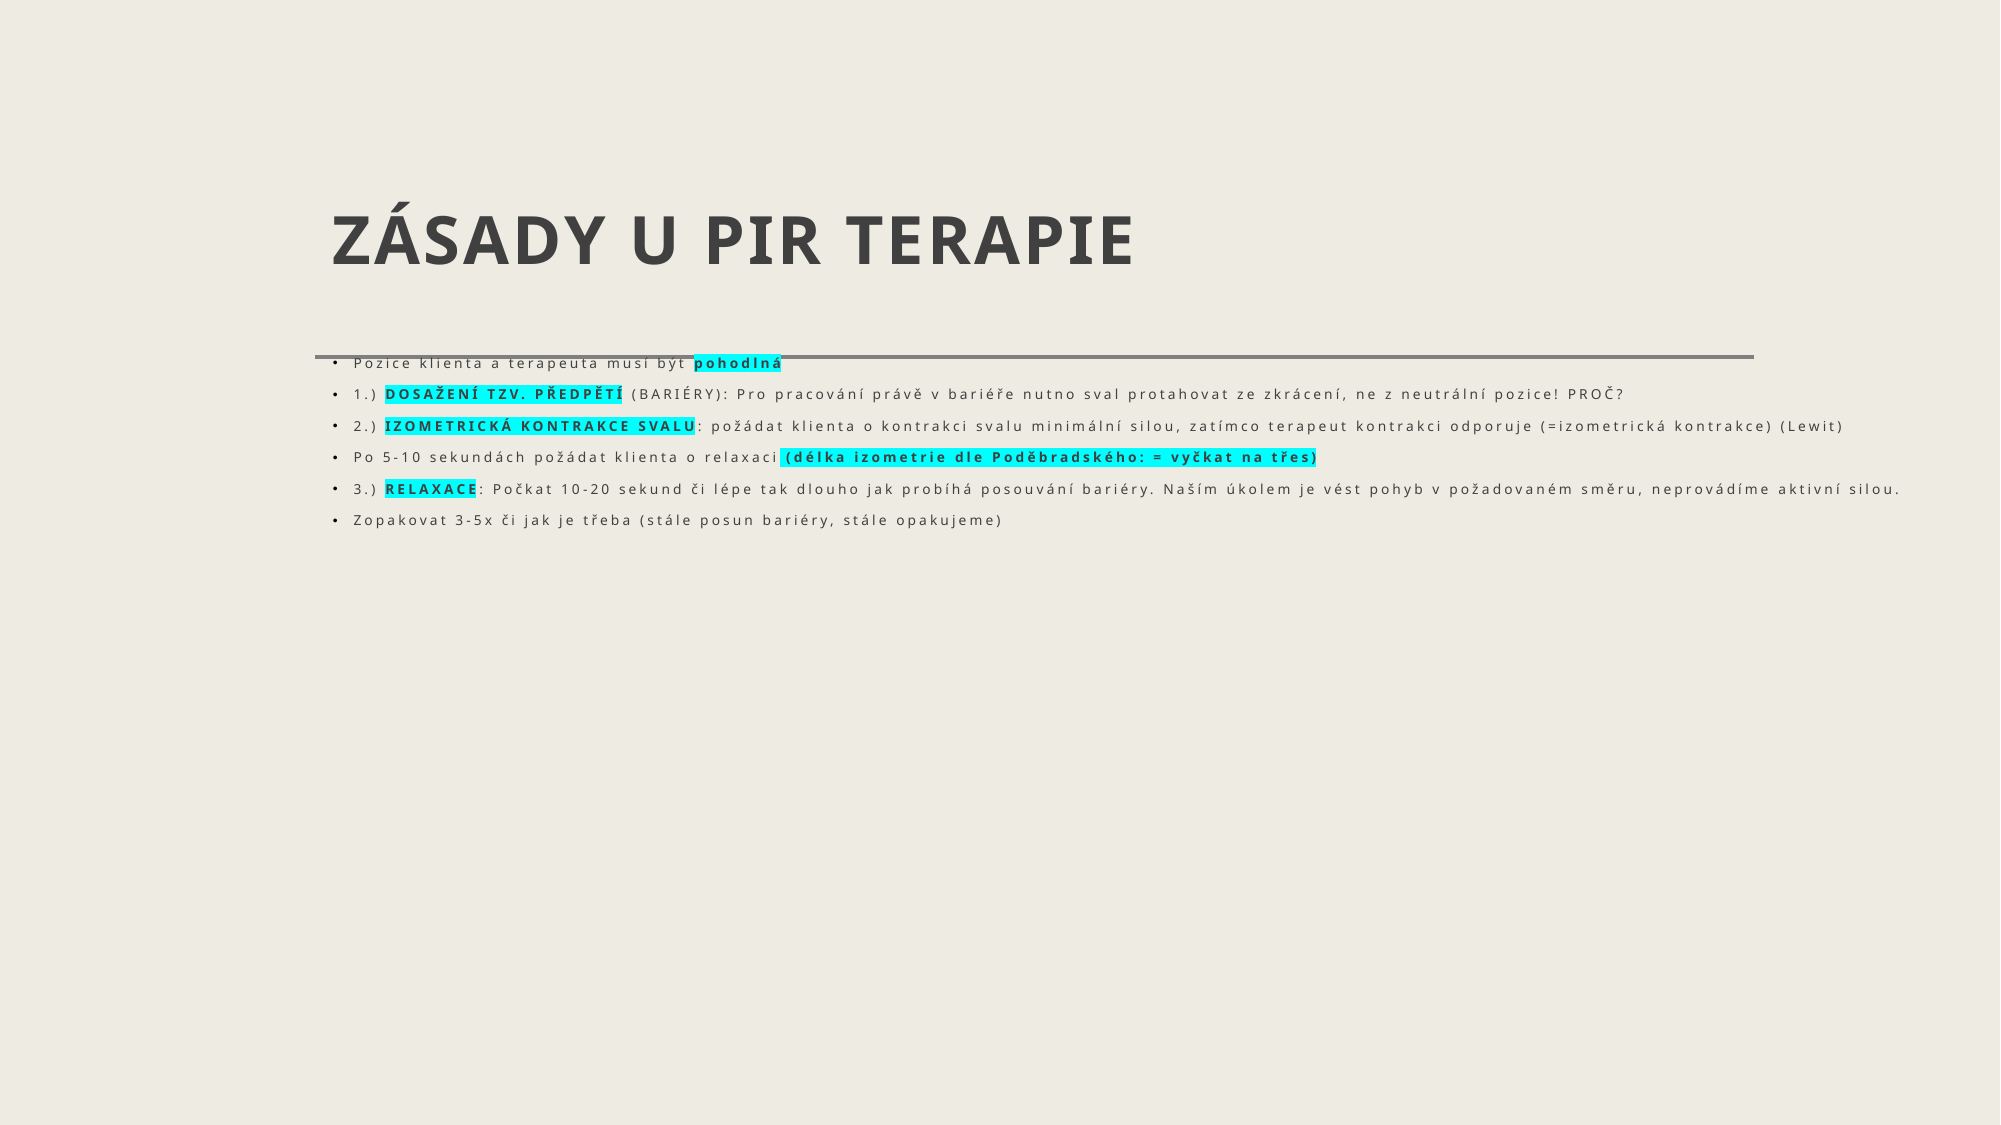

# ZÁSADY U PIR TERAPIE
Pozice klienta a terapeuta musí být pohodlná
1.) DOSAŽENÍ TZV. PŘEDPĚTÍ (BARIÉRY): Pro pracování právě v bariéře nutno sval protahovat ze zkrácení, ne z neutrální pozice! PROČ?
2.) IZOMETRICKÁ KONTRAKCE SVALU: požádat klienta o kontrakci svalu minimální silou, zatímco terapeut kontrakci odporuje (=izometrická kontrakce) (Lewit)
Po 5-10 sekundách požádat klienta o relaxaci (délka izometrie dle Poděbradského: = vyčkat na třes)
3.) RELAXACE: Počkat 10-20 sekund či lépe tak dlouho jak probíhá posouvání bariéry. Naším úkolem je vést pohyb v požadovaném směru, neprovádíme aktivní silou.
Zopakovat 3-5x či jak je třeba (stále posun bariéry, stále opakujeme)